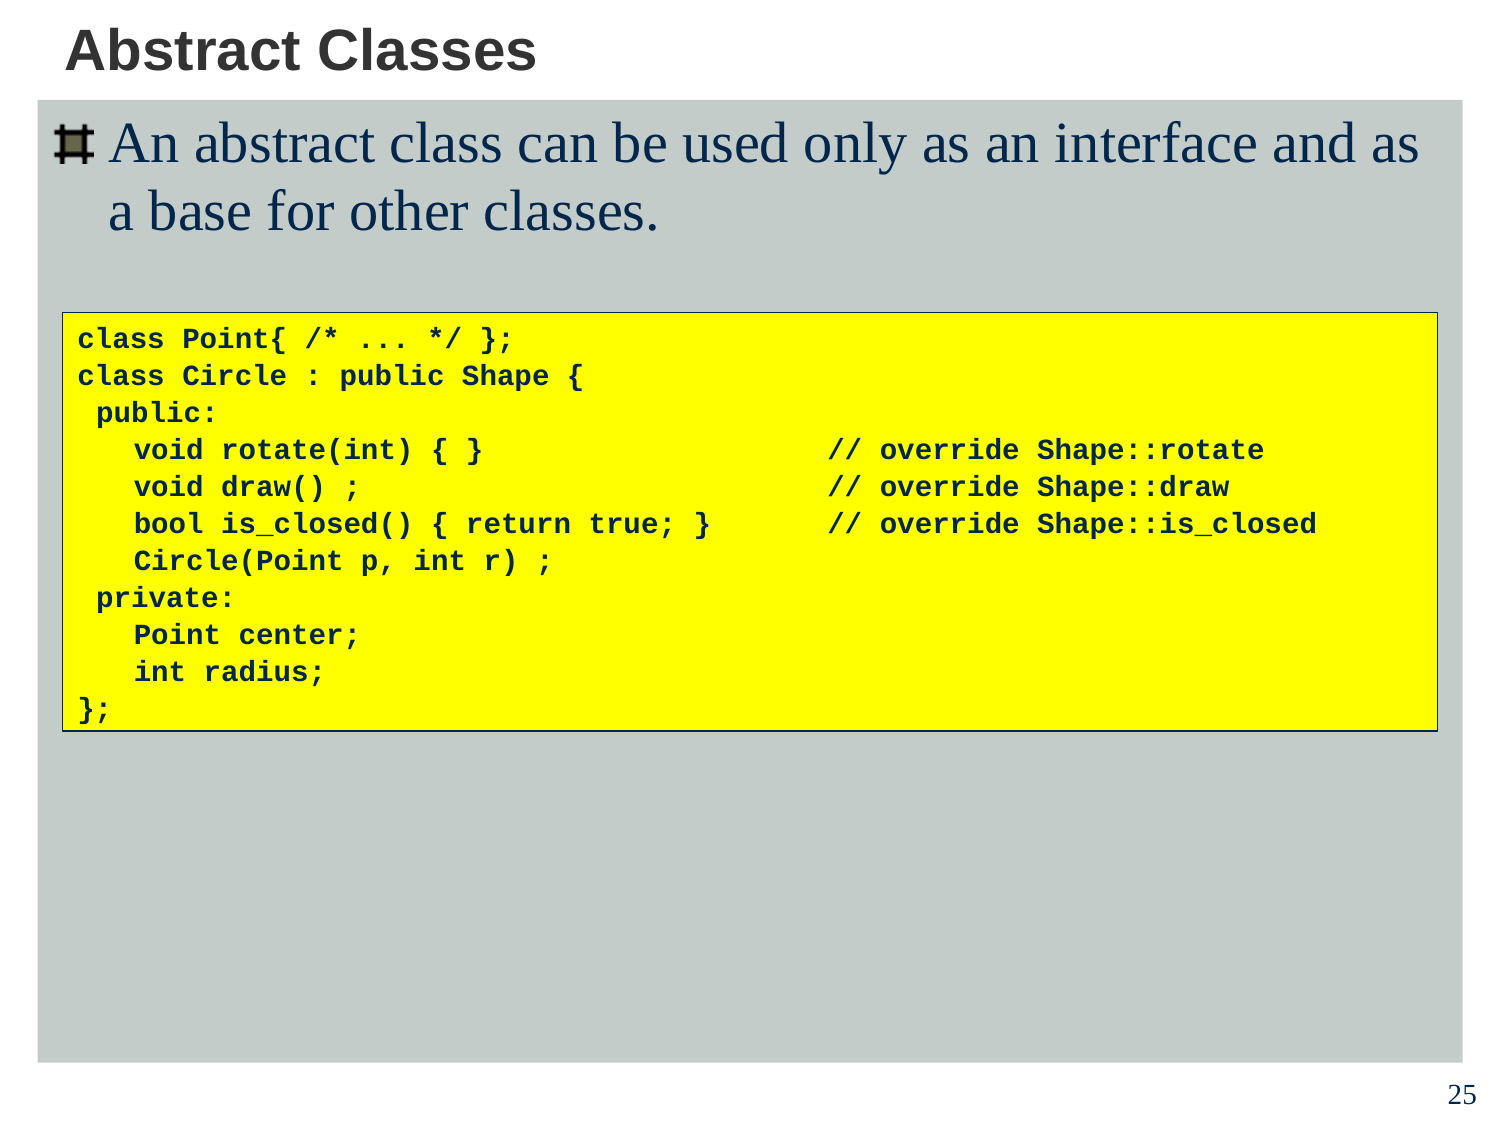

# Abstract Classes
An abstract class can be used only as an interface and as a base for other classes.
class Point{ /* ... */ };
class Circle : public Shape {
	public:
		void rotate(int) { } 			// override Shape::rotate
		void draw() ; 			// override Shape::draw
		bool is_closed() { return true; } 	// override Shape::is_closed
		Circle(Point p, int r) ;
	private:
		Point center;
		int radius;
};